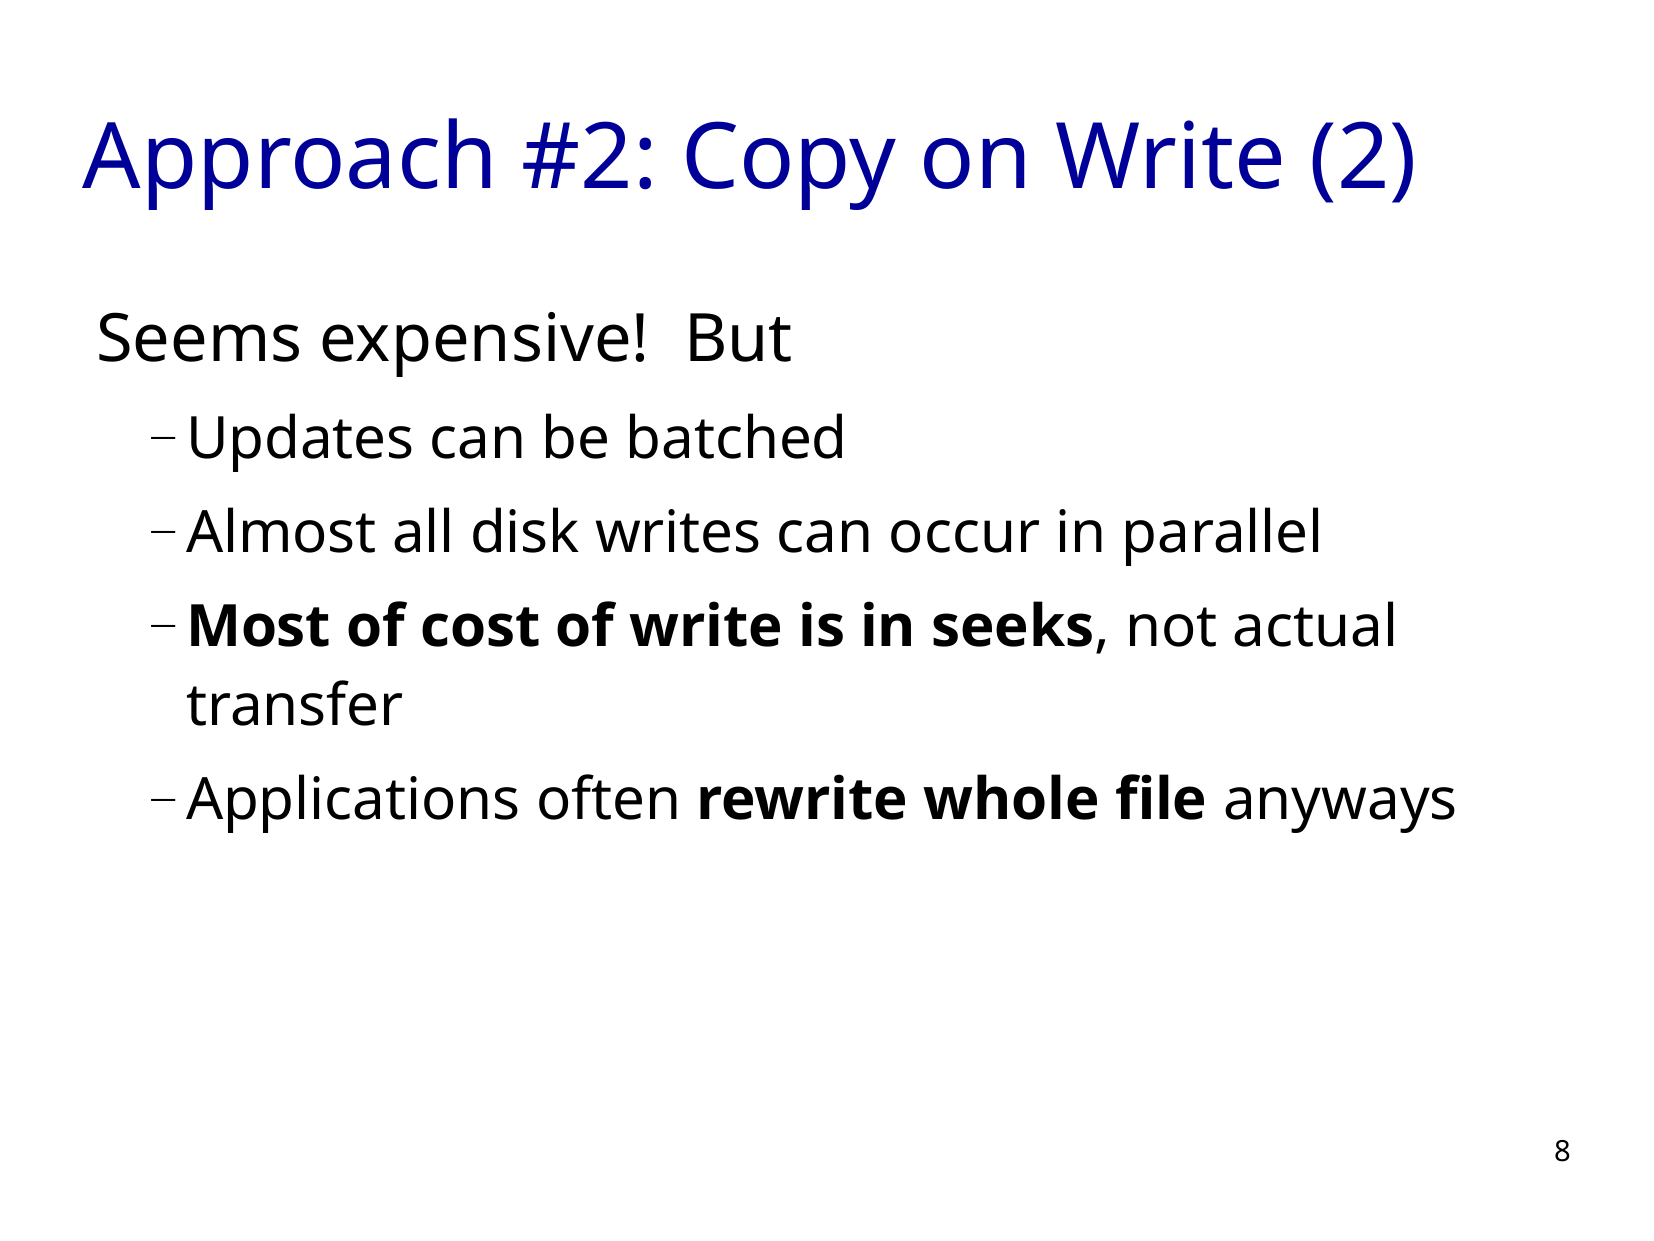

# Approach #2: Copy on Write (2)
Seems expensive! But
Updates can be batched
Almost all disk writes can occur in parallel
Most of cost of write is in seeks, not actual transfer
Applications often rewrite whole file anyways
8